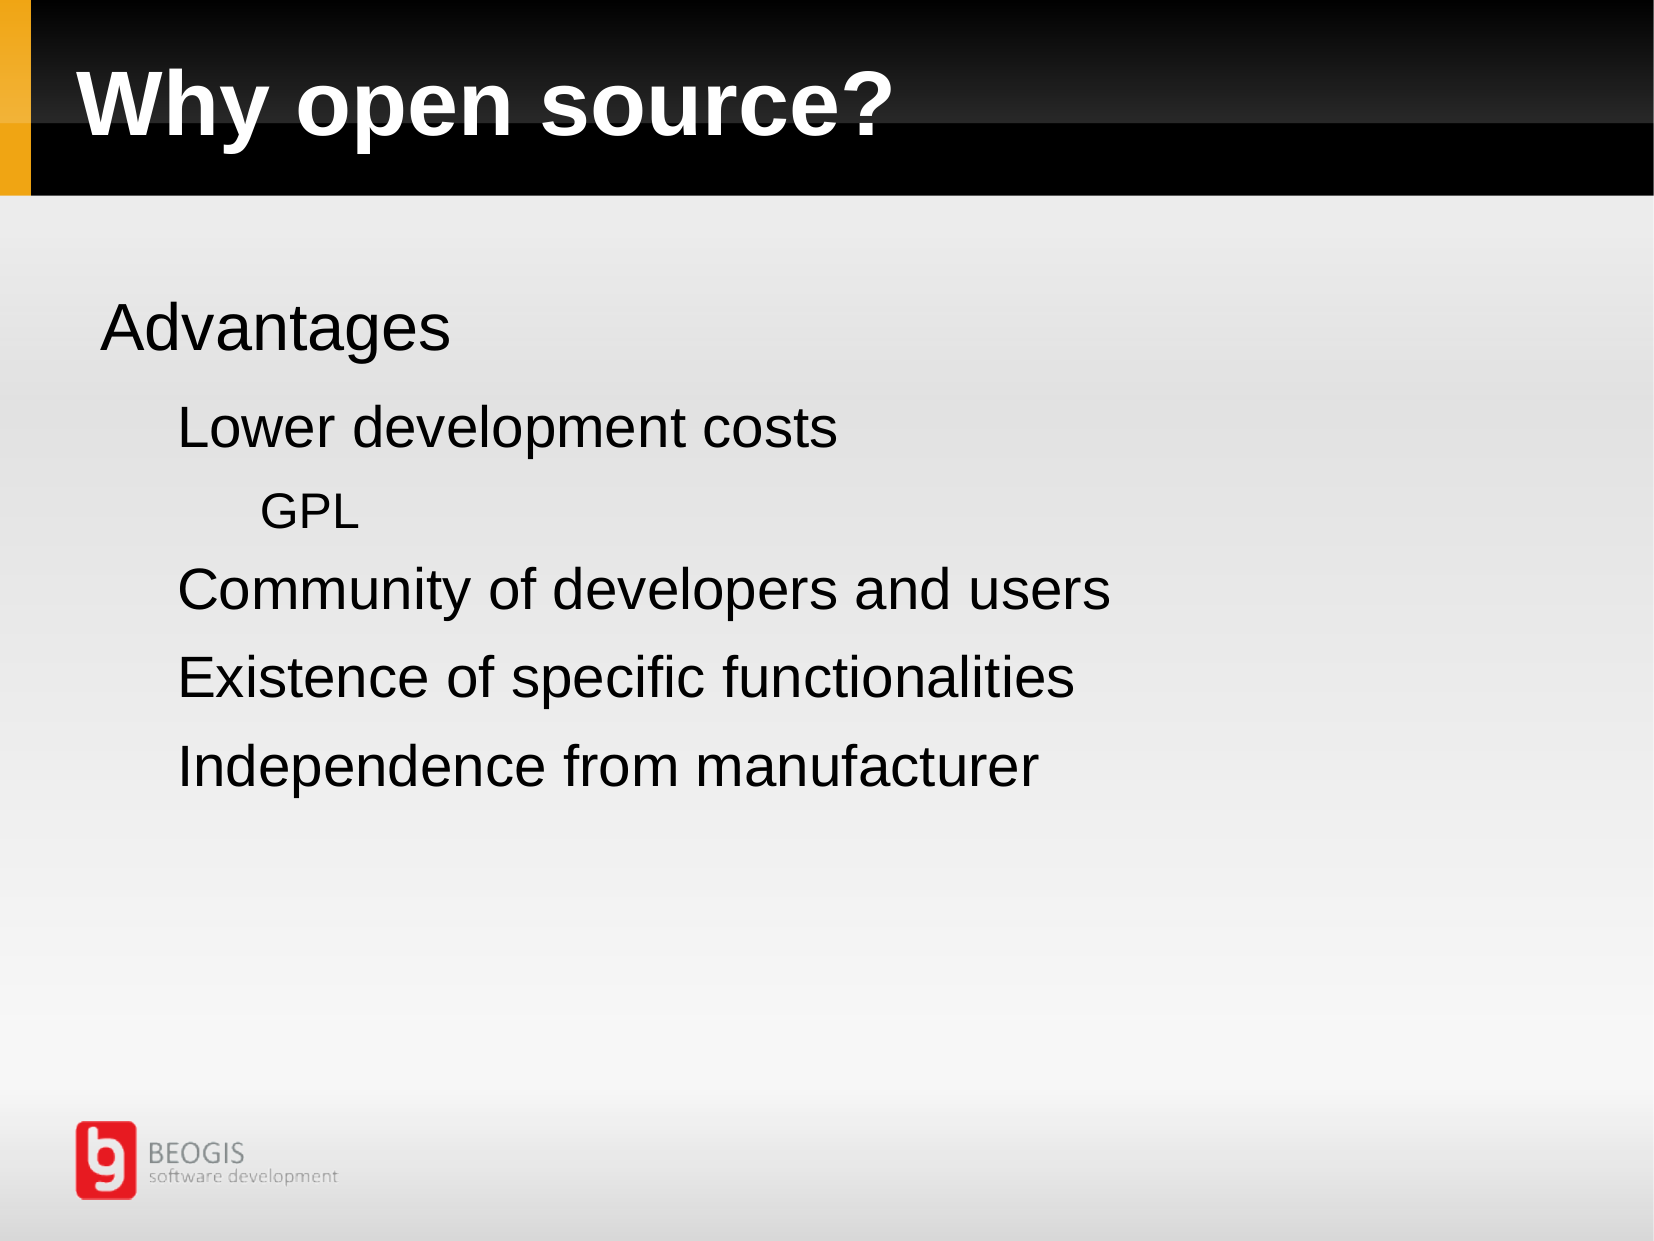

# Why open source?
Advantages
Lower development costs
GPL
Community of developers and users
Existence of specific functionalities
Independence from manufacturer